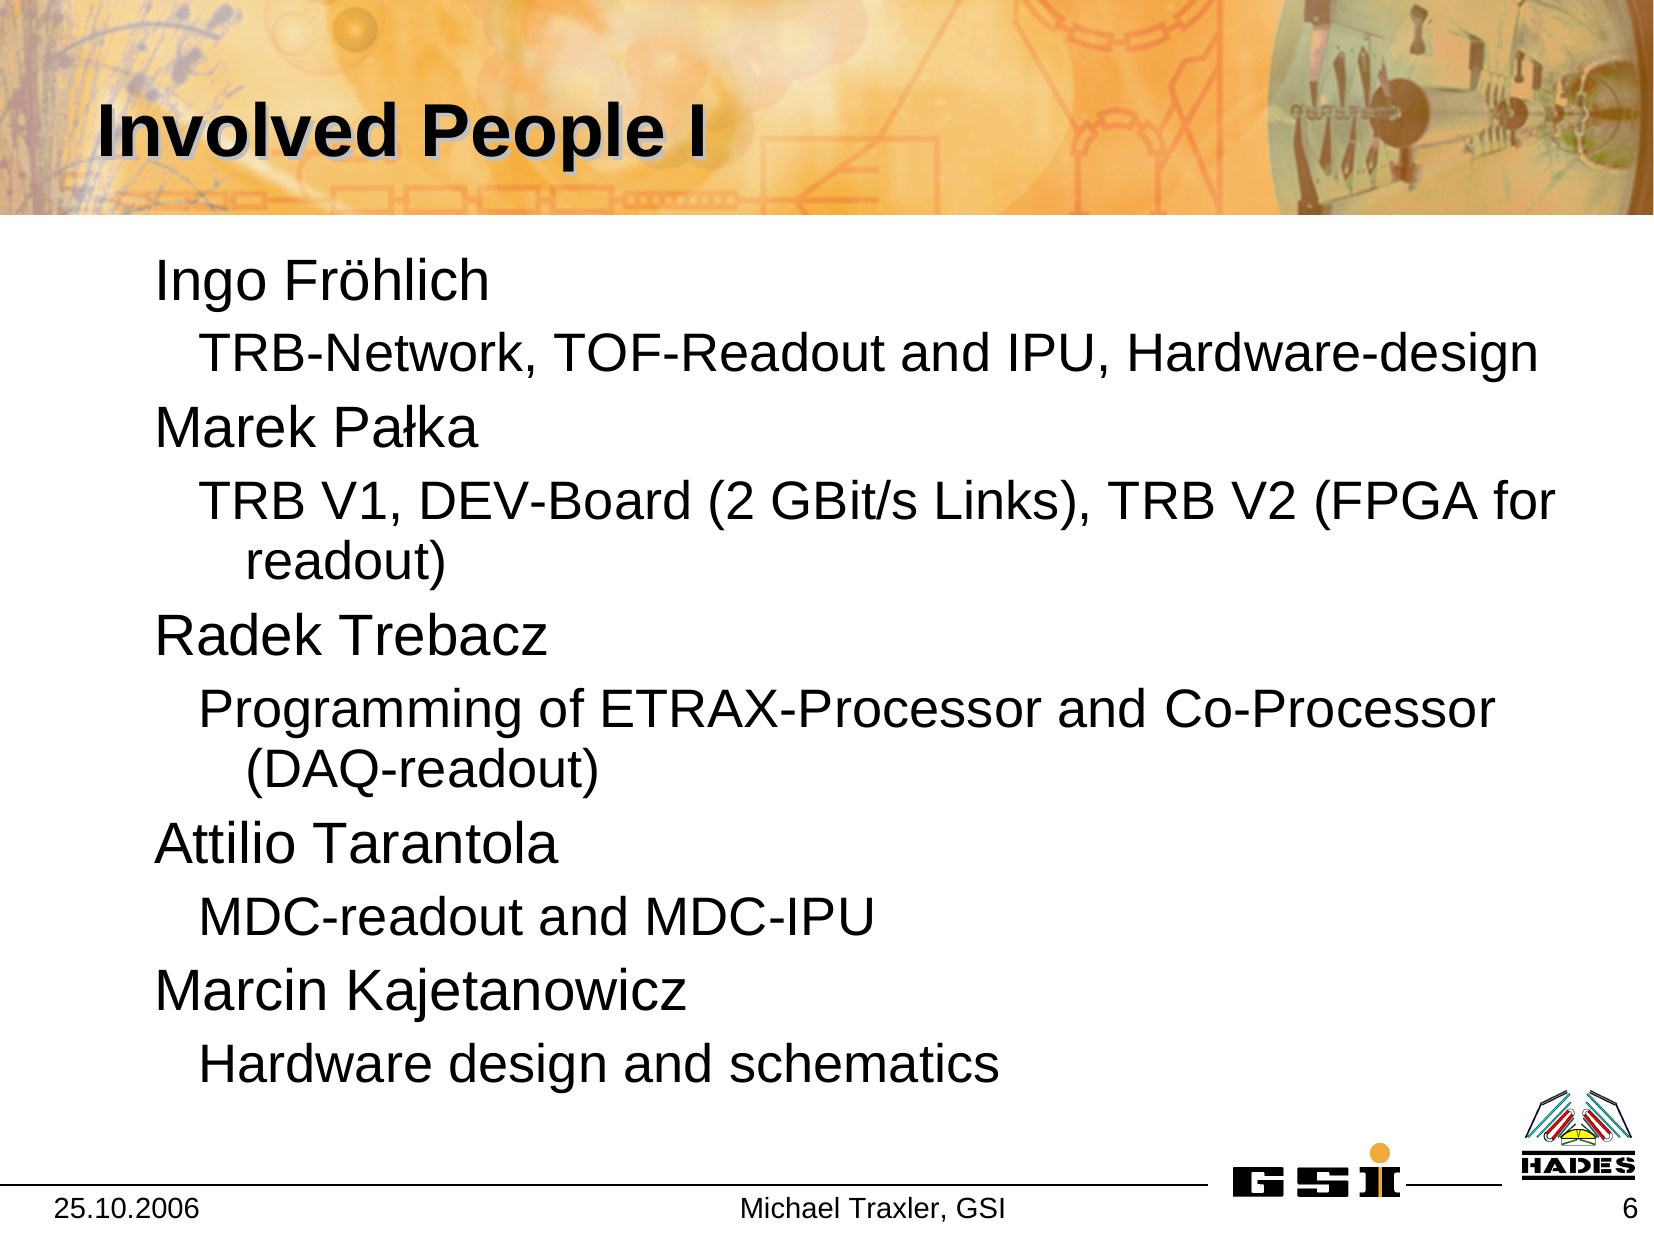

# Involved People I
Ingo Fröhlich
TRB-Network, TOF-Readout and IPU, Hardware-design
Marek Pałka
TRB V1, DEV-Board (2 GBit/s Links), TRB V2 (FPGA for readout)
Radek Trebacz
Programming of ETRAX-Processor and Co-Processor (DAQ-readout)
Attilio Tarantola
MDC-readout and MDC-IPU
Marcin Kajetanowicz
Hardware design and schematics
25.10.2006
Michael Traxler, GSI
6